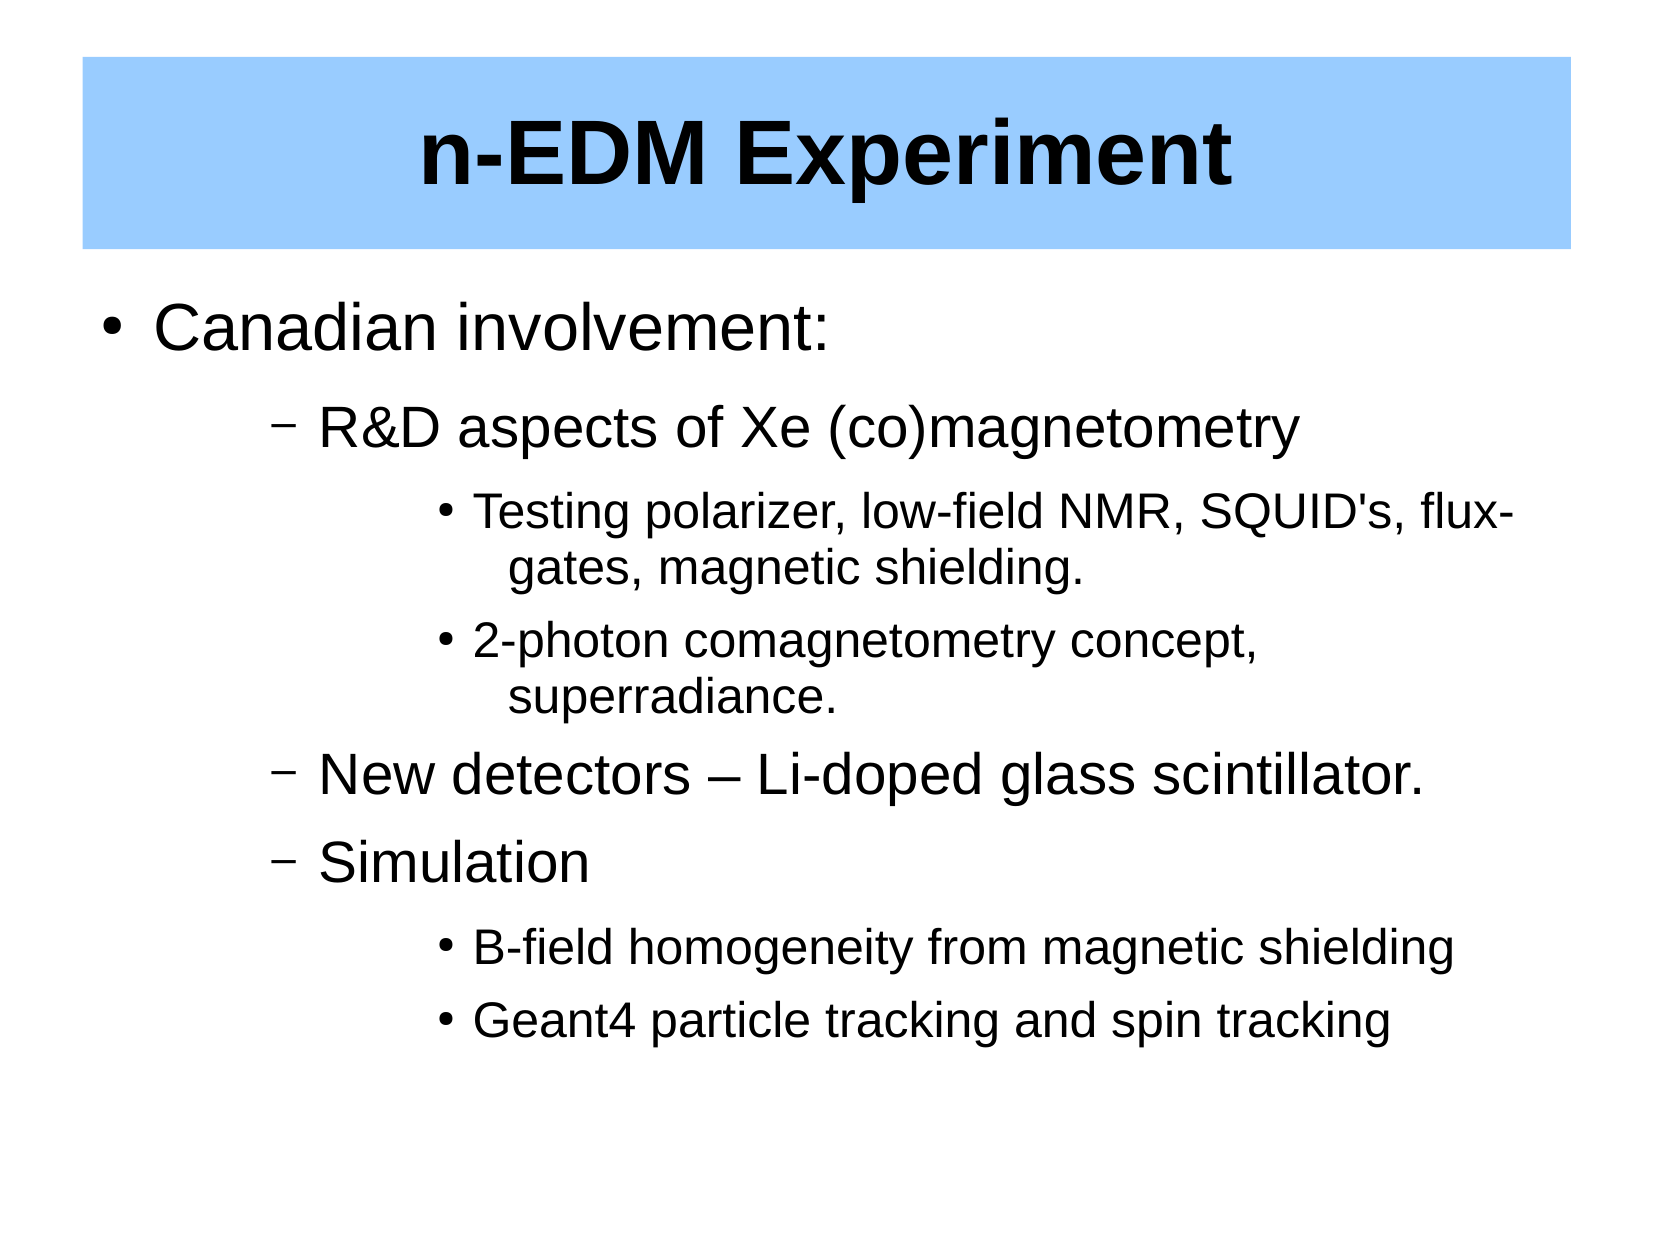

# n-EDM Experiment
Canadian involvement:
R&D aspects of Xe (co)magnetometry
Testing polarizer, low-field NMR, SQUID's, flux-gates, magnetic shielding.
2-photon comagnetometry concept, superradiance.
New detectors – Li-doped glass scintillator.
Simulation
B-field homogeneity from magnetic shielding
Geant4 particle tracking and spin tracking